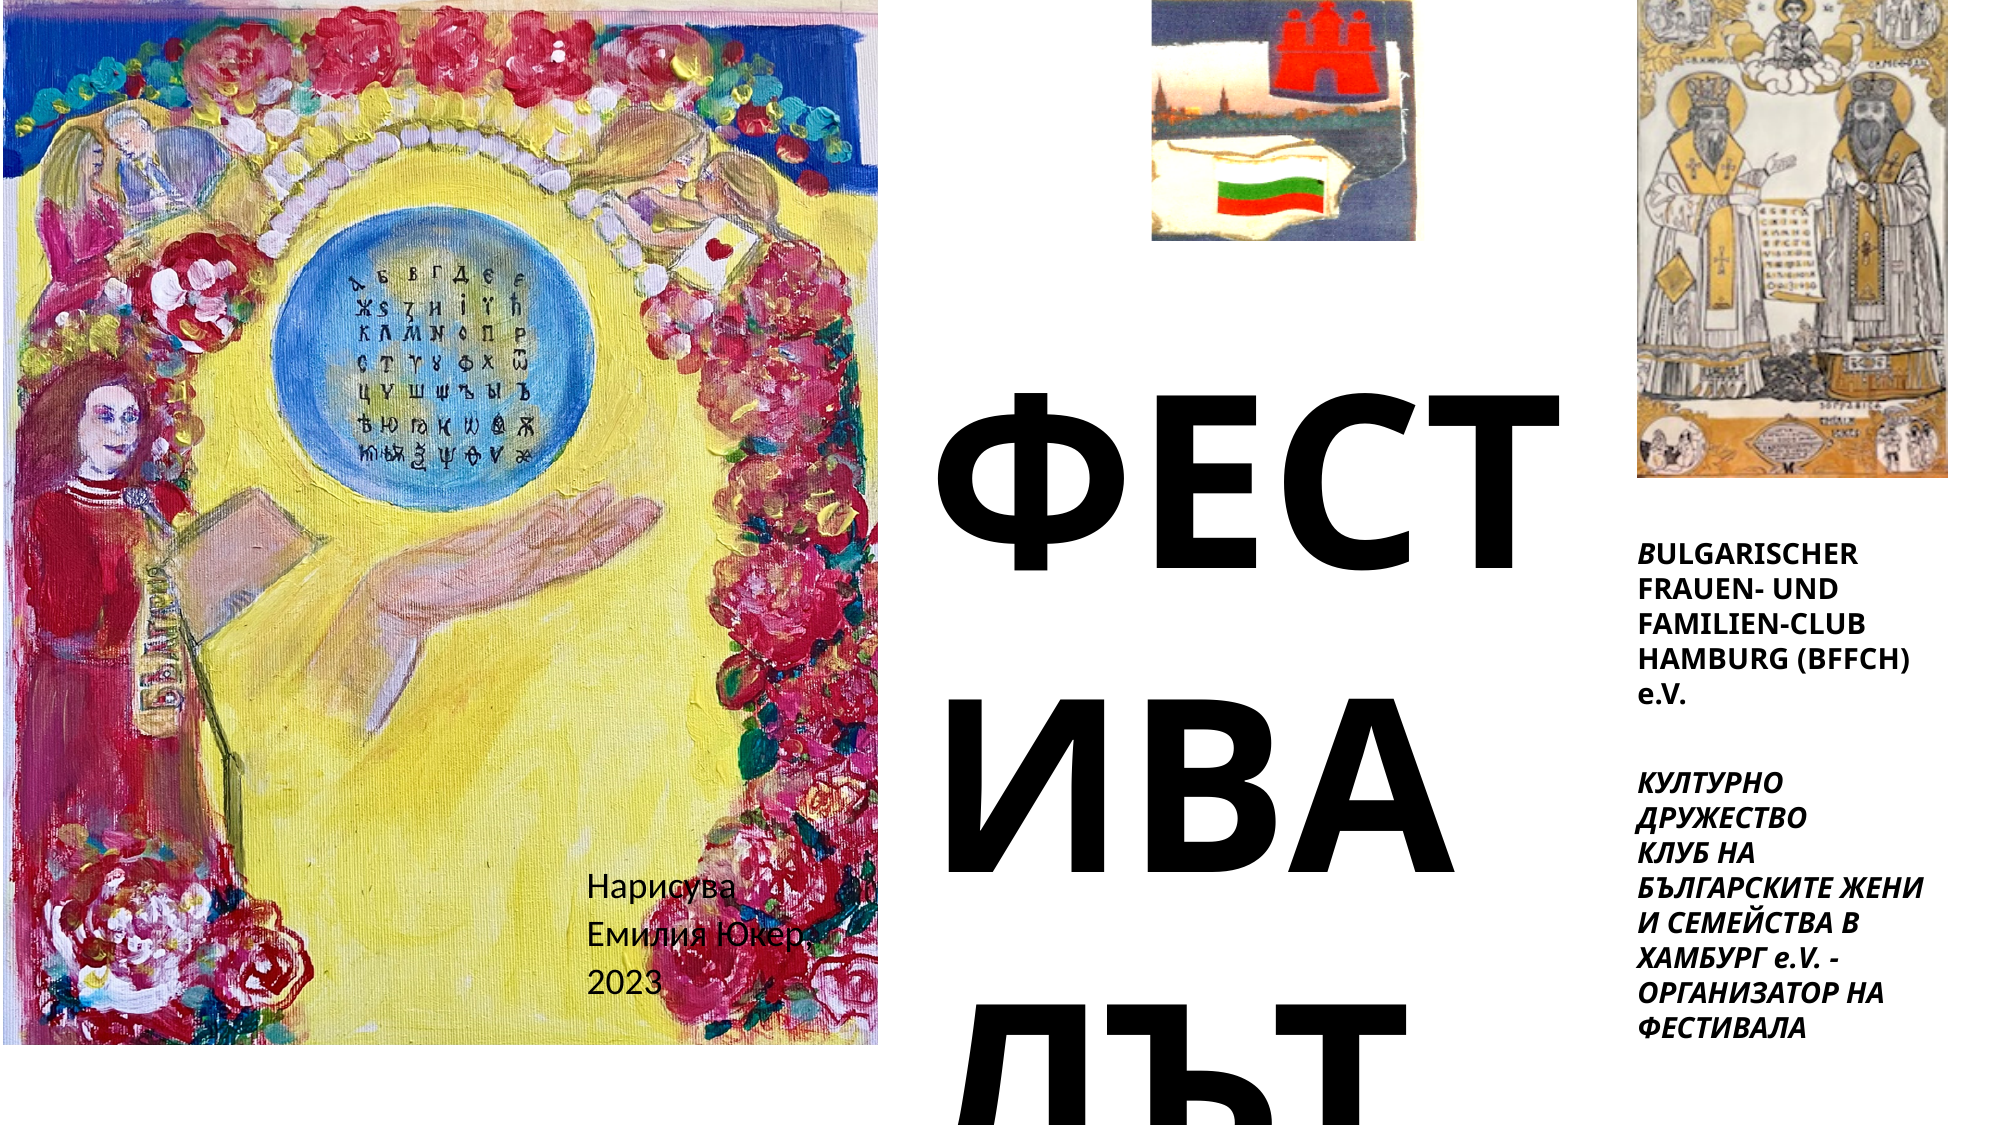

ФЕСТИВАЛЪТ
 на българската художествена литература
в Хамбург
се проведе успешно на
3.6.2023 г. събота
17 – 21 часа
в Hamburg-Haus Eimsbüttel
Doormannsweg 12
20259 Hamburg
Kleiner Saal
#
BULGARISCHER FRAUEN- UND
FAMILIEN-CLUB HAMBURG (BFFCH) e.V.
КУЛТУРНО ДРУЖЕСТВО
КЛУБ НА БЪЛГАРСКИТЕ ЖЕНИ И СЕМЕЙСТВА В ХАМБУРГ е.V. - ОРГАНИЗАТОР НА ФЕСТИВАЛА
Нарисува Eмилия Юкер, 2023